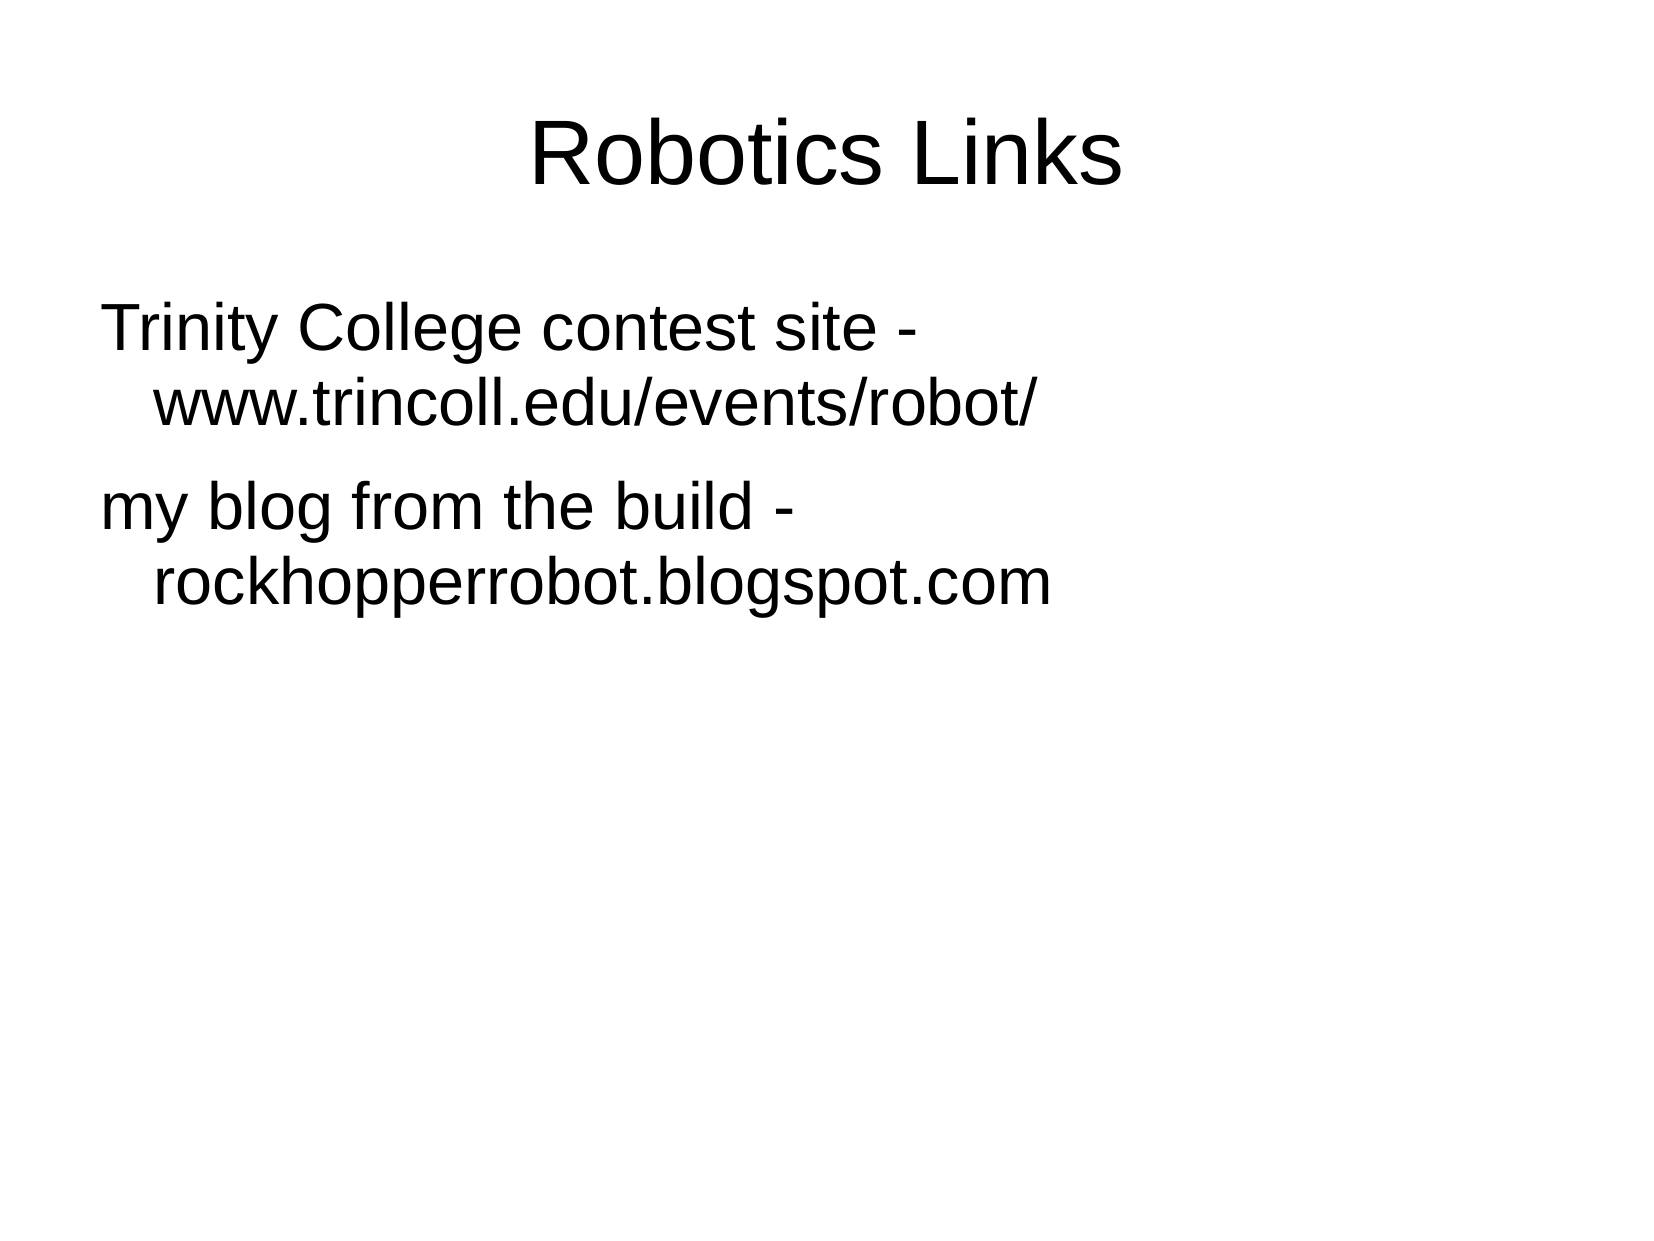

# Robotics Links
Trinity College contest site - www.trincoll.edu/events/robot/
my blog from the build - rockhopperrobot.blogspot.com